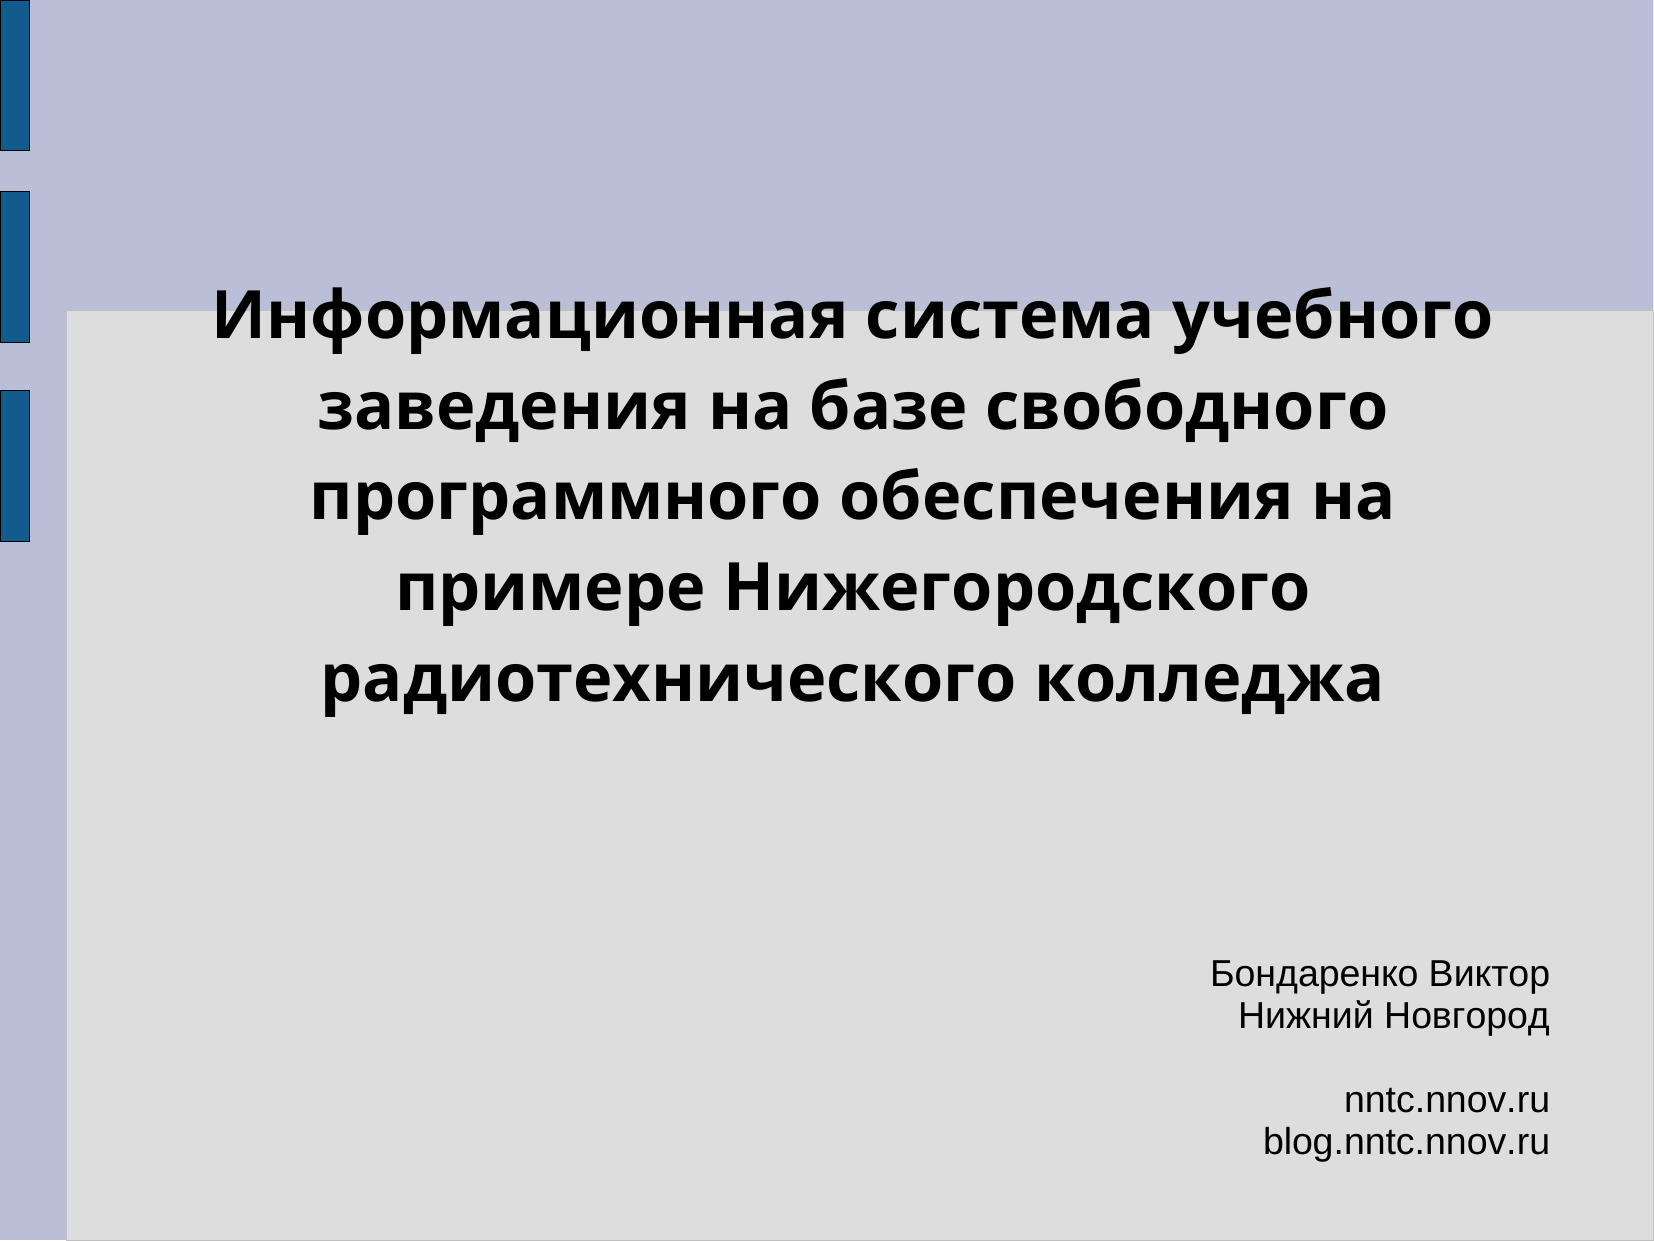

# Информационная система учебного заведения на базе свободного программного обеспечения на примере Нижегородского радиотехнического колледжа
Бондаренко Виктор
Нижний Новгород
nntc.nnov.ru
blog.nntc.nnov.ru